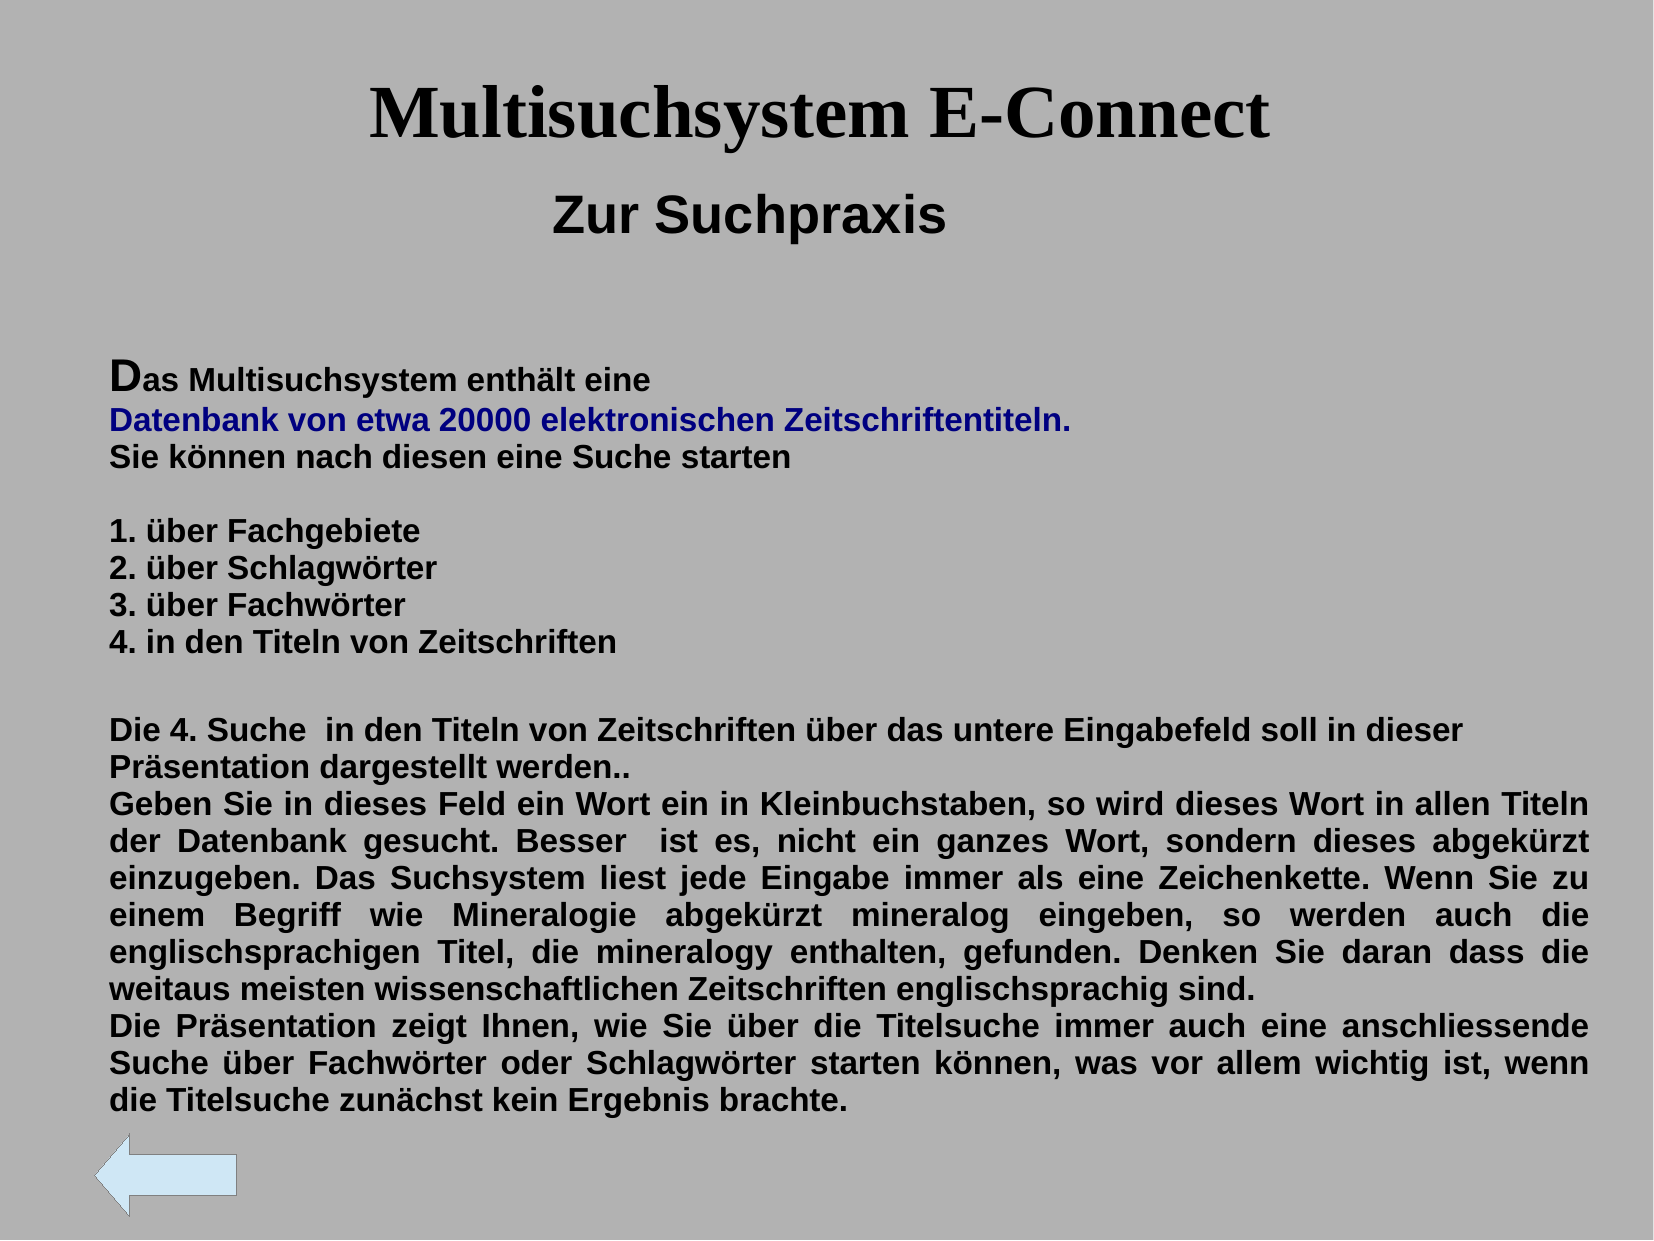

Multisuchsystem E-Connect
Zur Suchpraxis
Das Multisuchsystem enthält eine Datenbank von etwa 20000 elektronischen Zeitschriftentiteln.
Sie können nach diesen eine Suche starten
1. über Fachgebiete
2. über Schlagwörter
3. über Fachwörter
4. in den Titeln von Zeitschriften
Die 4. Suche in den Titeln von Zeitschriften über das untere Eingabefeld soll in dieser Präsentation dargestellt werden..
Geben Sie in dieses Feld ein Wort ein in Kleinbuchstaben, so wird dieses Wort in allen Titeln der Datenbank gesucht. Besser ist es, nicht ein ganzes Wort, sondern dieses abgekürzt einzugeben. Das Suchsystem liest jede Eingabe immer als eine Zeichenkette. Wenn Sie zu einem Begriff wie Mineralogie abgekürzt mineralog eingeben, so werden auch die englischsprachigen Titel, die mineralogy enthalten, gefunden. Denken Sie daran dass die weitaus meisten wissenschaftlichen Zeitschriften englischsprachig sind.
Die Präsentation zeigt Ihnen, wie Sie über die Titelsuche immer auch eine anschliessende Suche über Fachwörter oder Schlagwörter starten können, was vor allem wichtig ist, wenn die Titelsuche zunächst kein Ergebnis brachte.